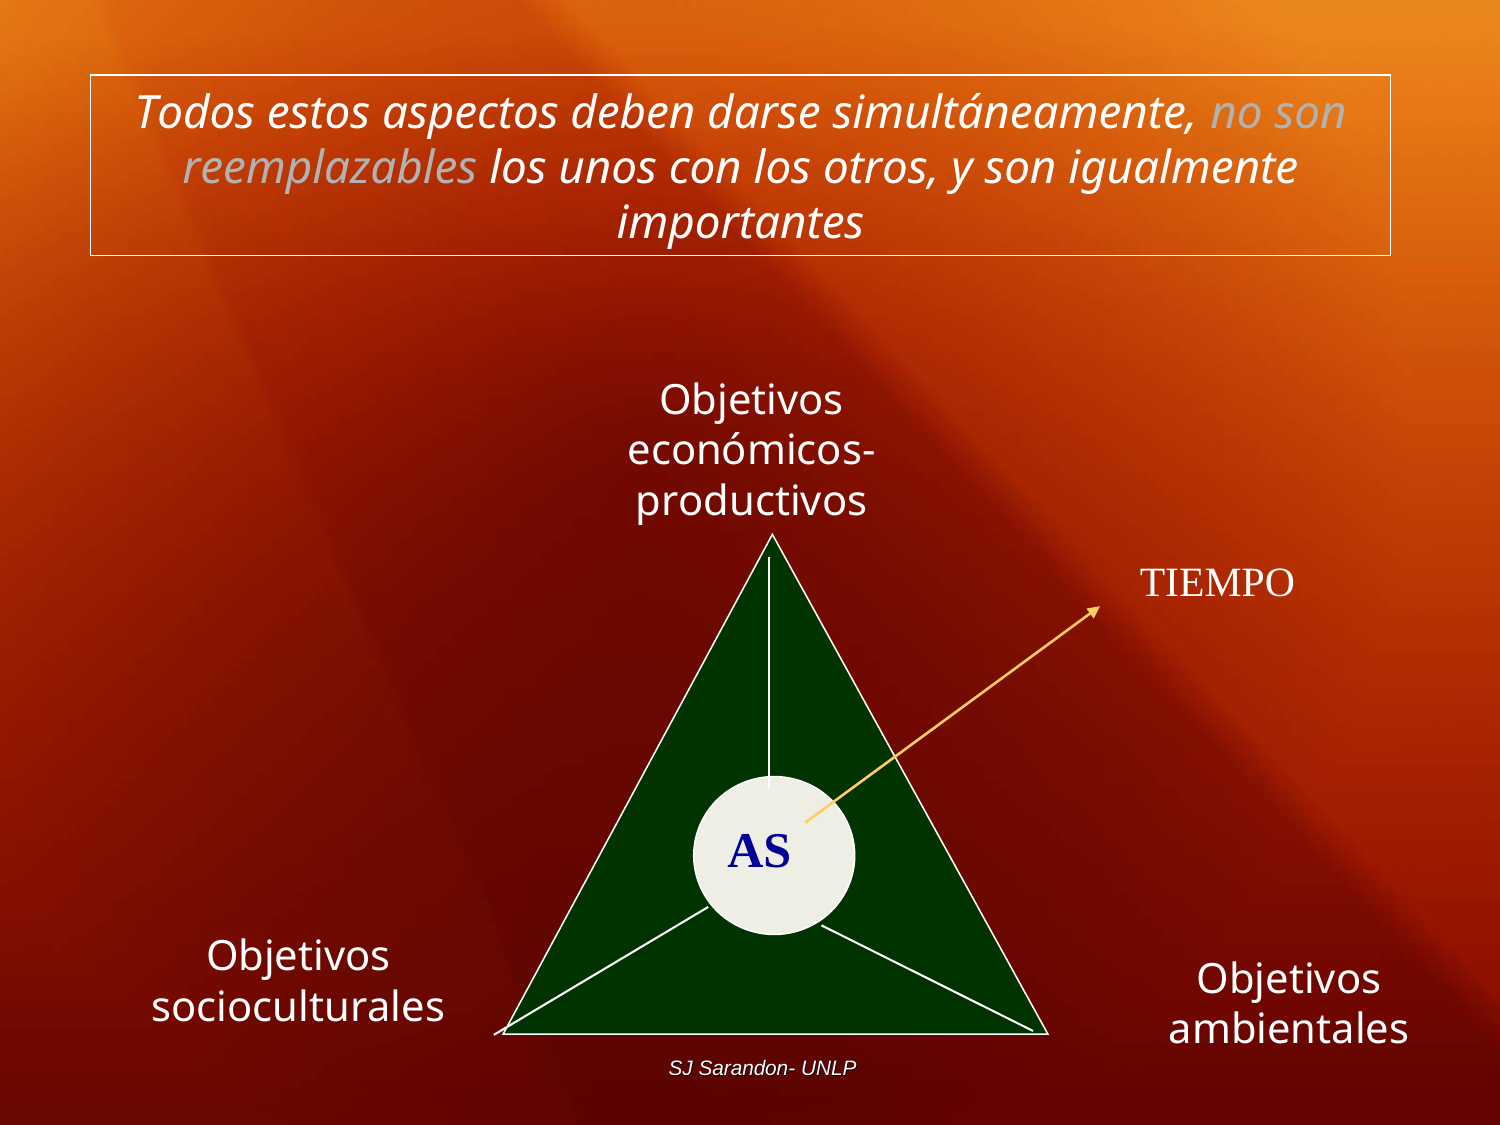

Todos estos aspectos deben darse simultáneamente, no son reemplazables los unos con los otros, y son igualmente importantes
Objetivos económicos-productivos
TIEMPO
AS
Objetivos socioculturales
Objetivos ambientales
SJ Sarandon- UNLP